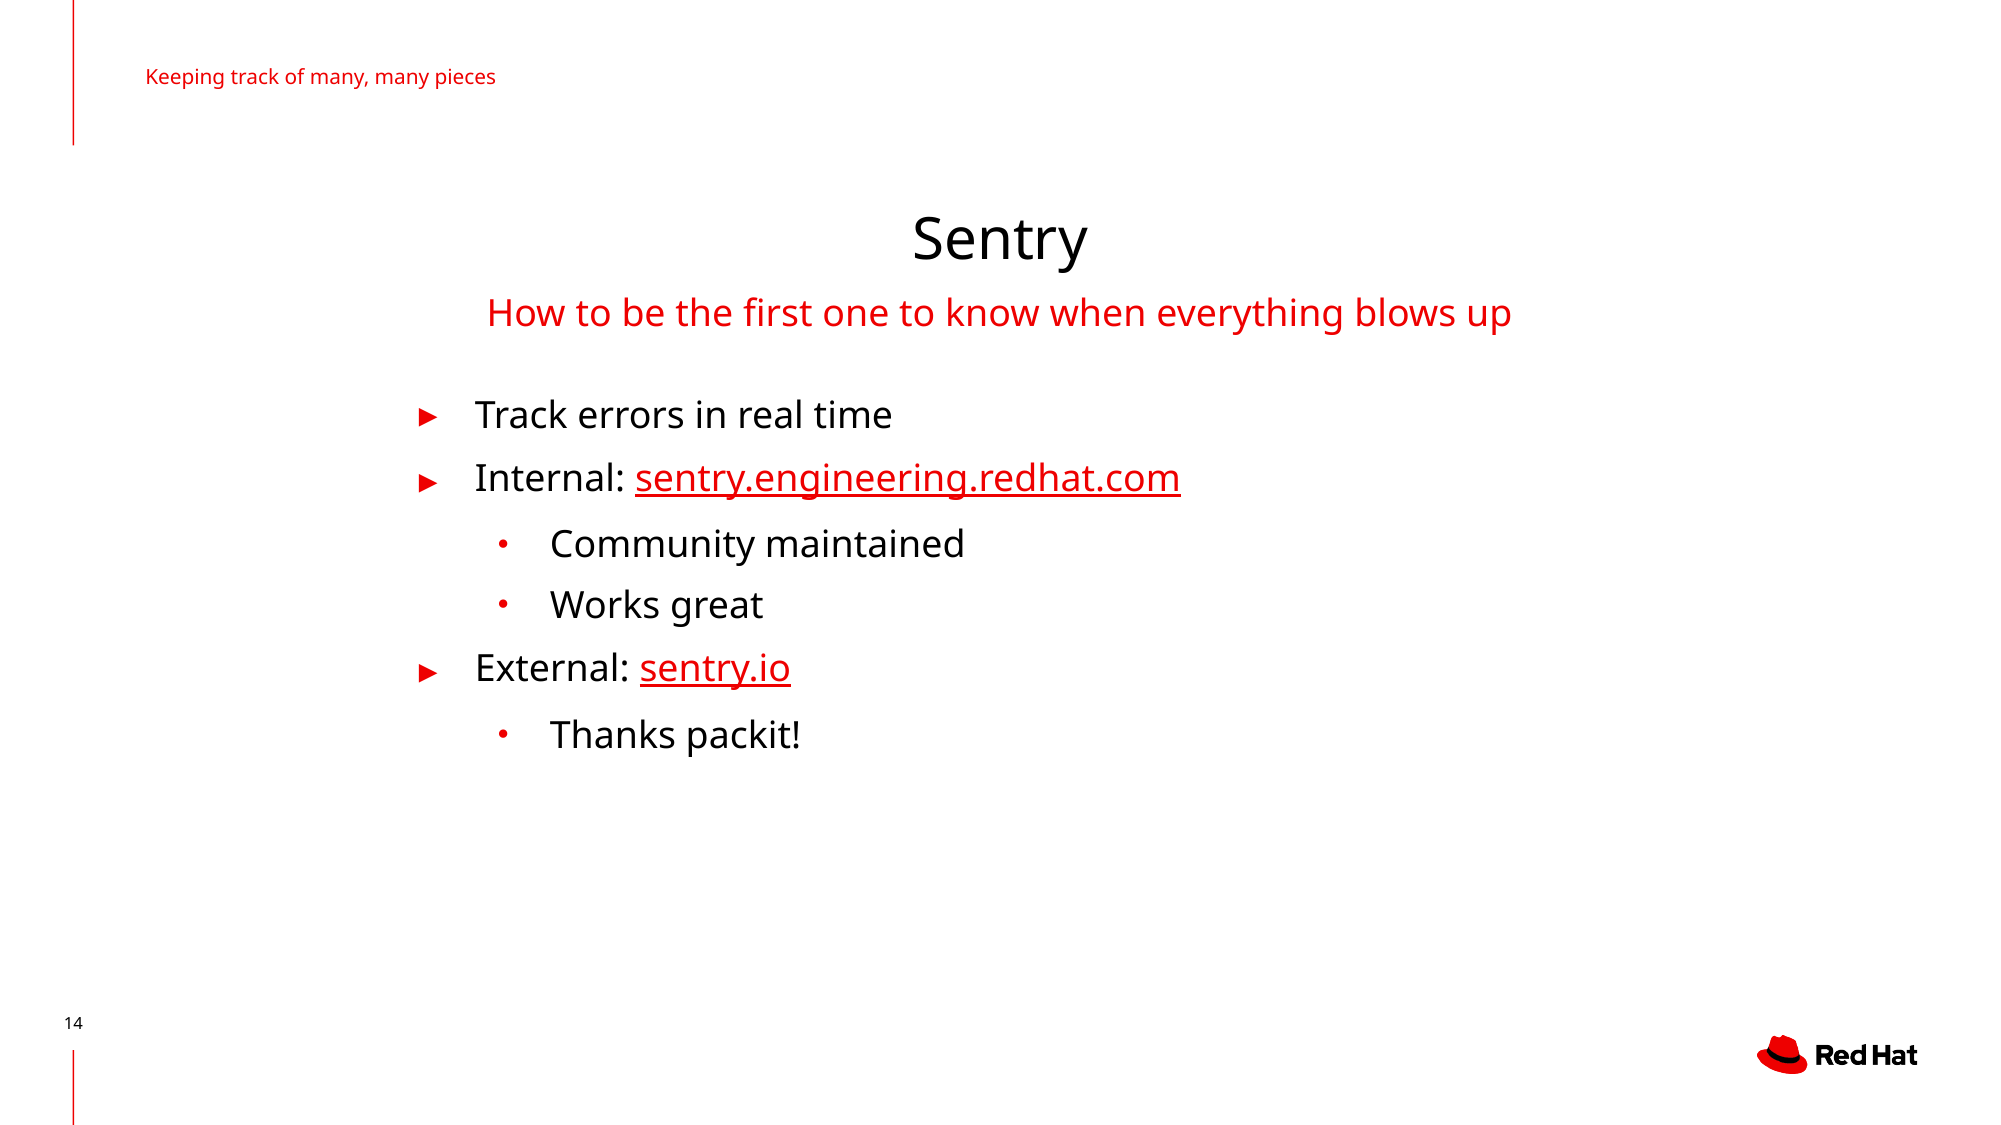

# Keeping track of many, many pieces
Sentry
How to be the first one to know when everything blows up
Track errors in real time
Internal: sentry.engineering.redhat.com
Community maintained
Works great
External: sentry.io
Thanks packit!